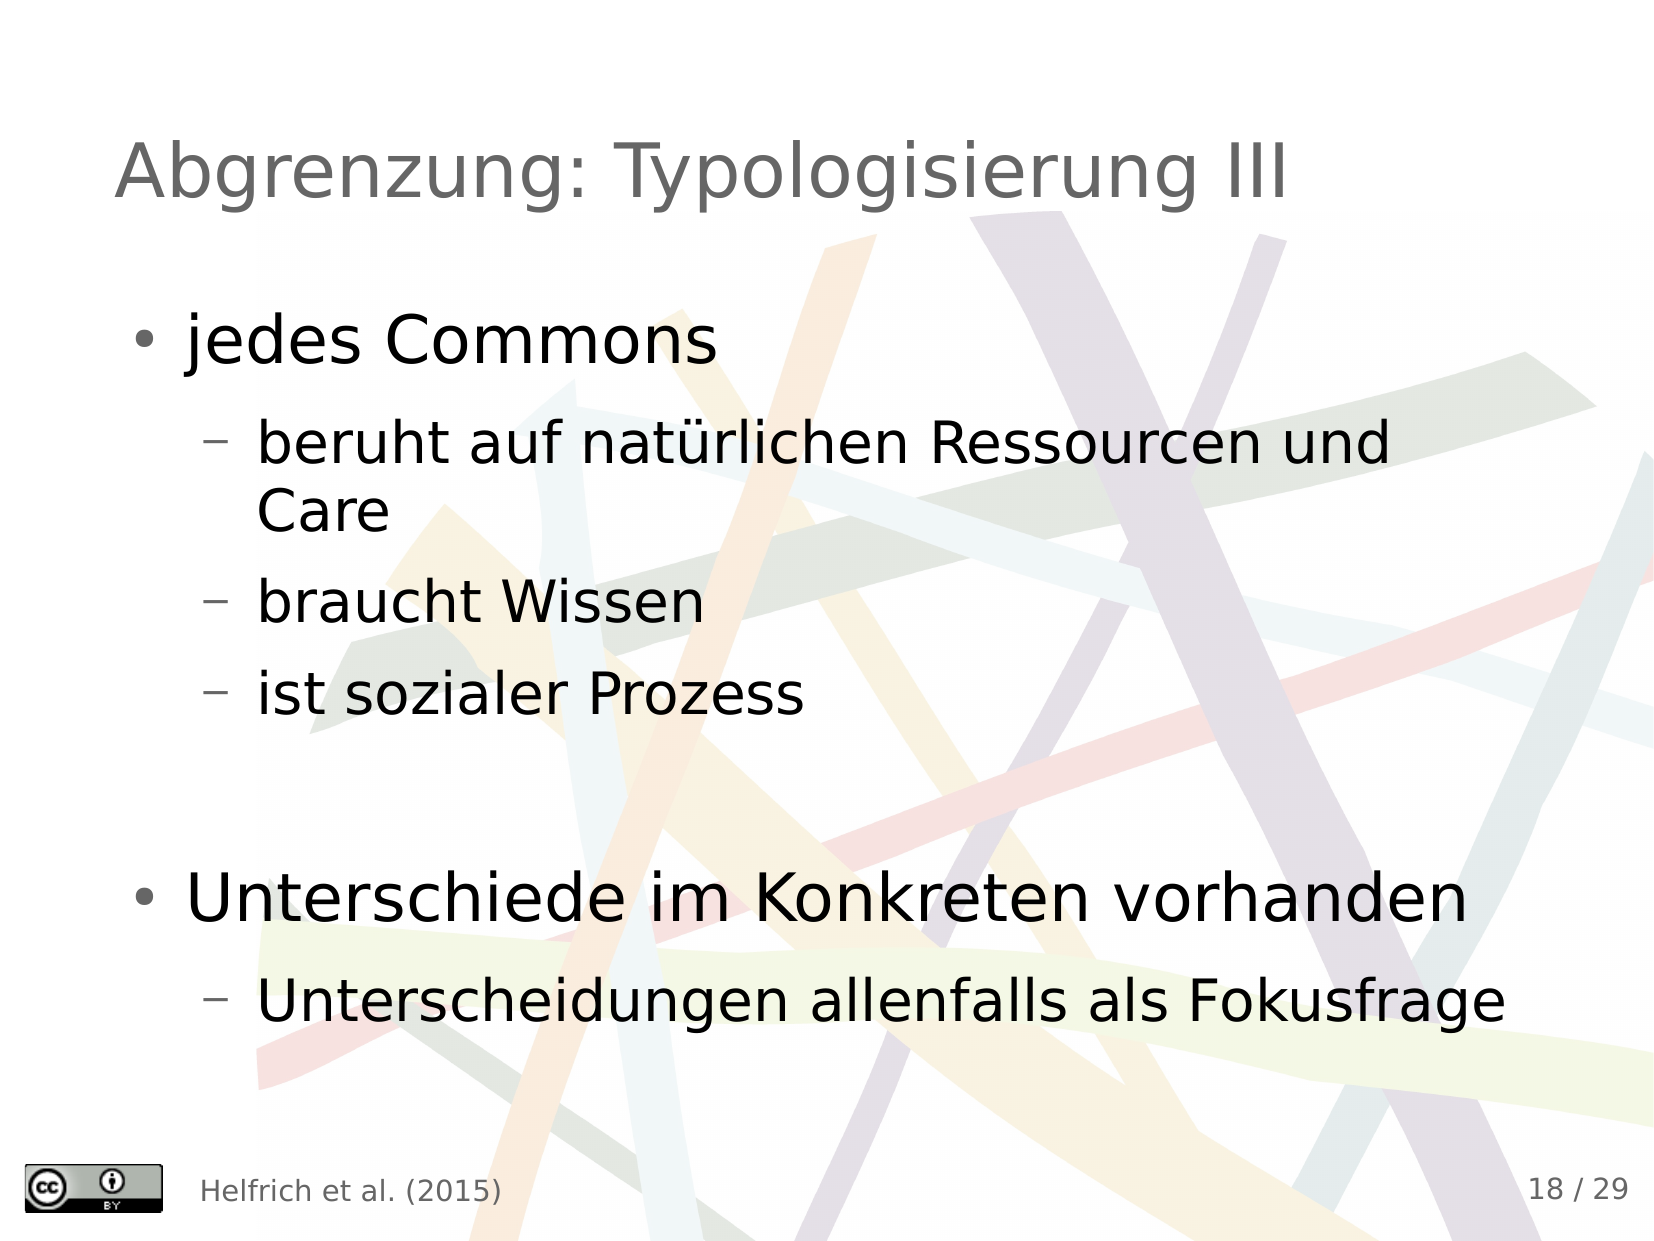

# Abgrenzung: Typologisierung III
jedes Commons
beruht auf natürlichen Ressourcen und Care
braucht Wissen
ist sozialer Prozess
Unterschiede im Konkreten vorhanden
Unterscheidungen allenfalls als Fokusfrage
Helfrich et al. (2015)
18